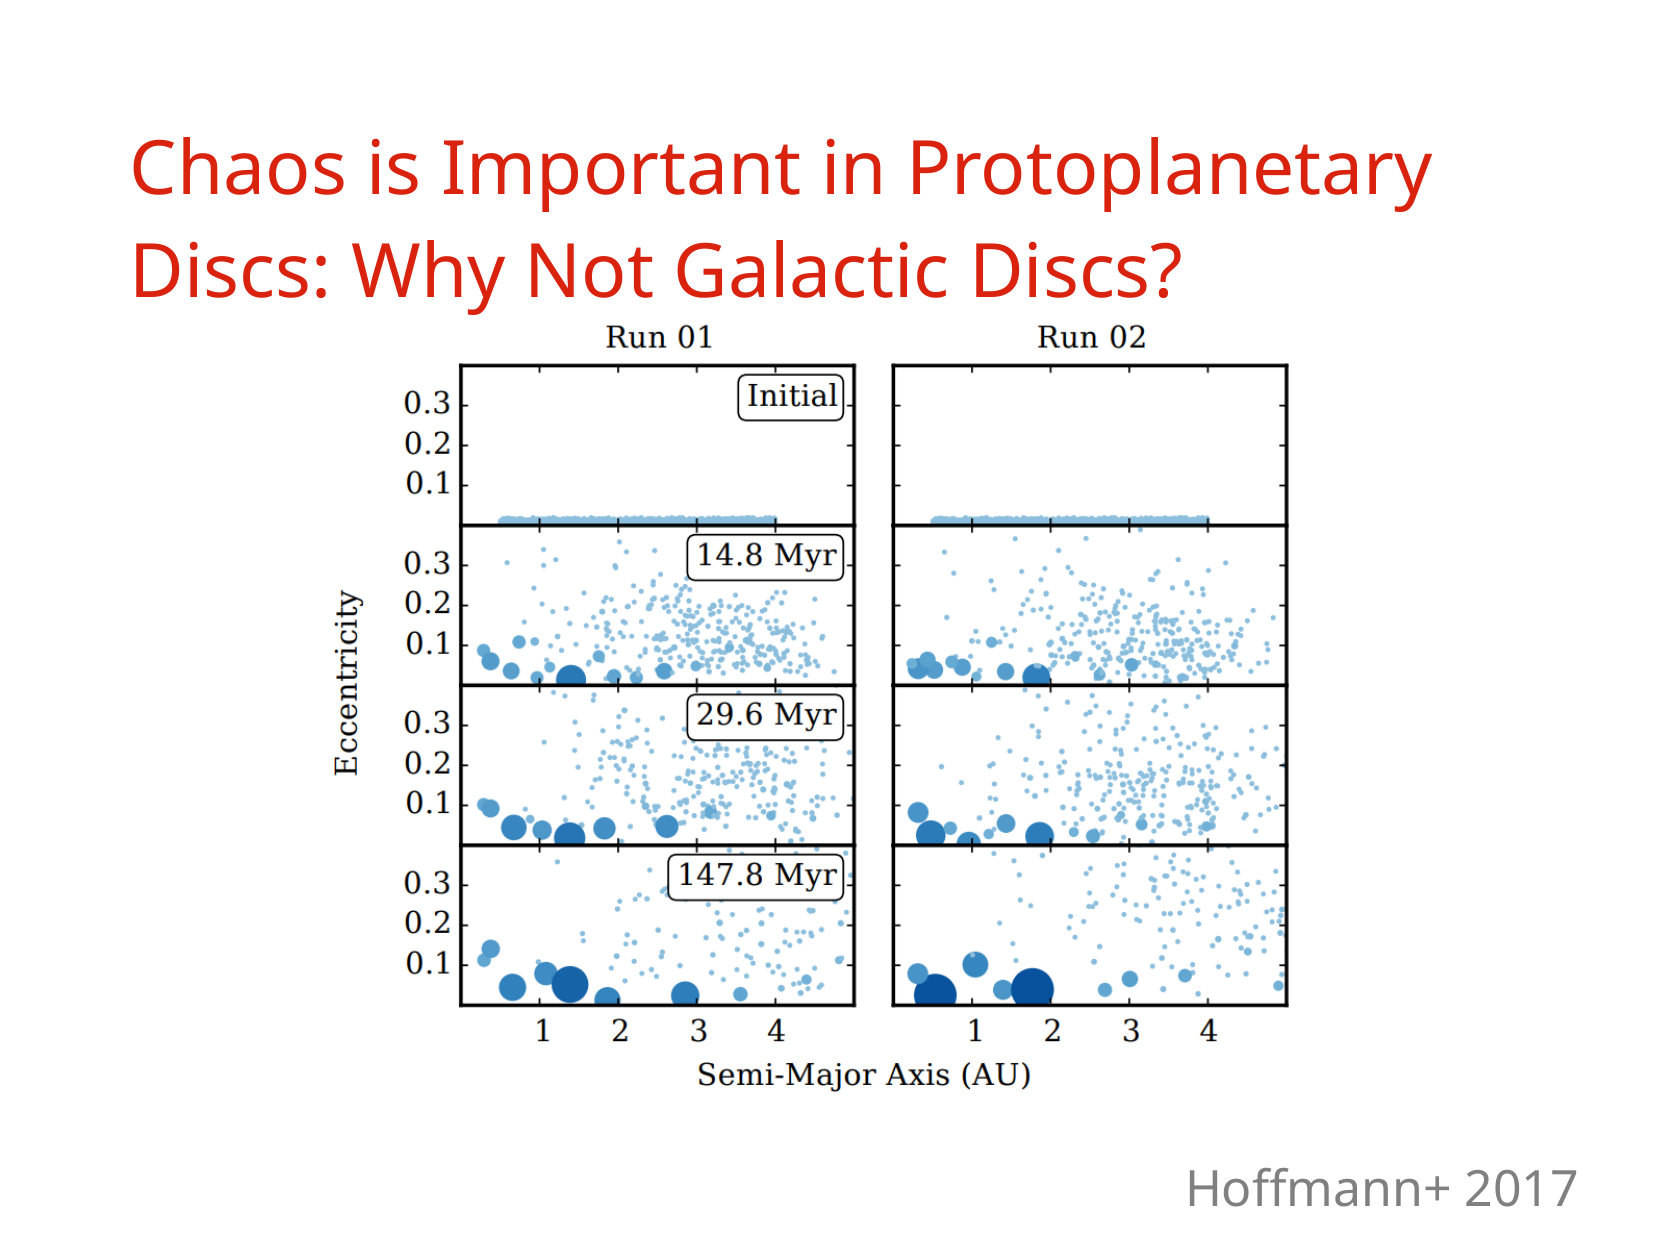

# Chaos is Important in Protoplanetary Discs: Why Not Galactic Discs?
Hoffmann+ 2017